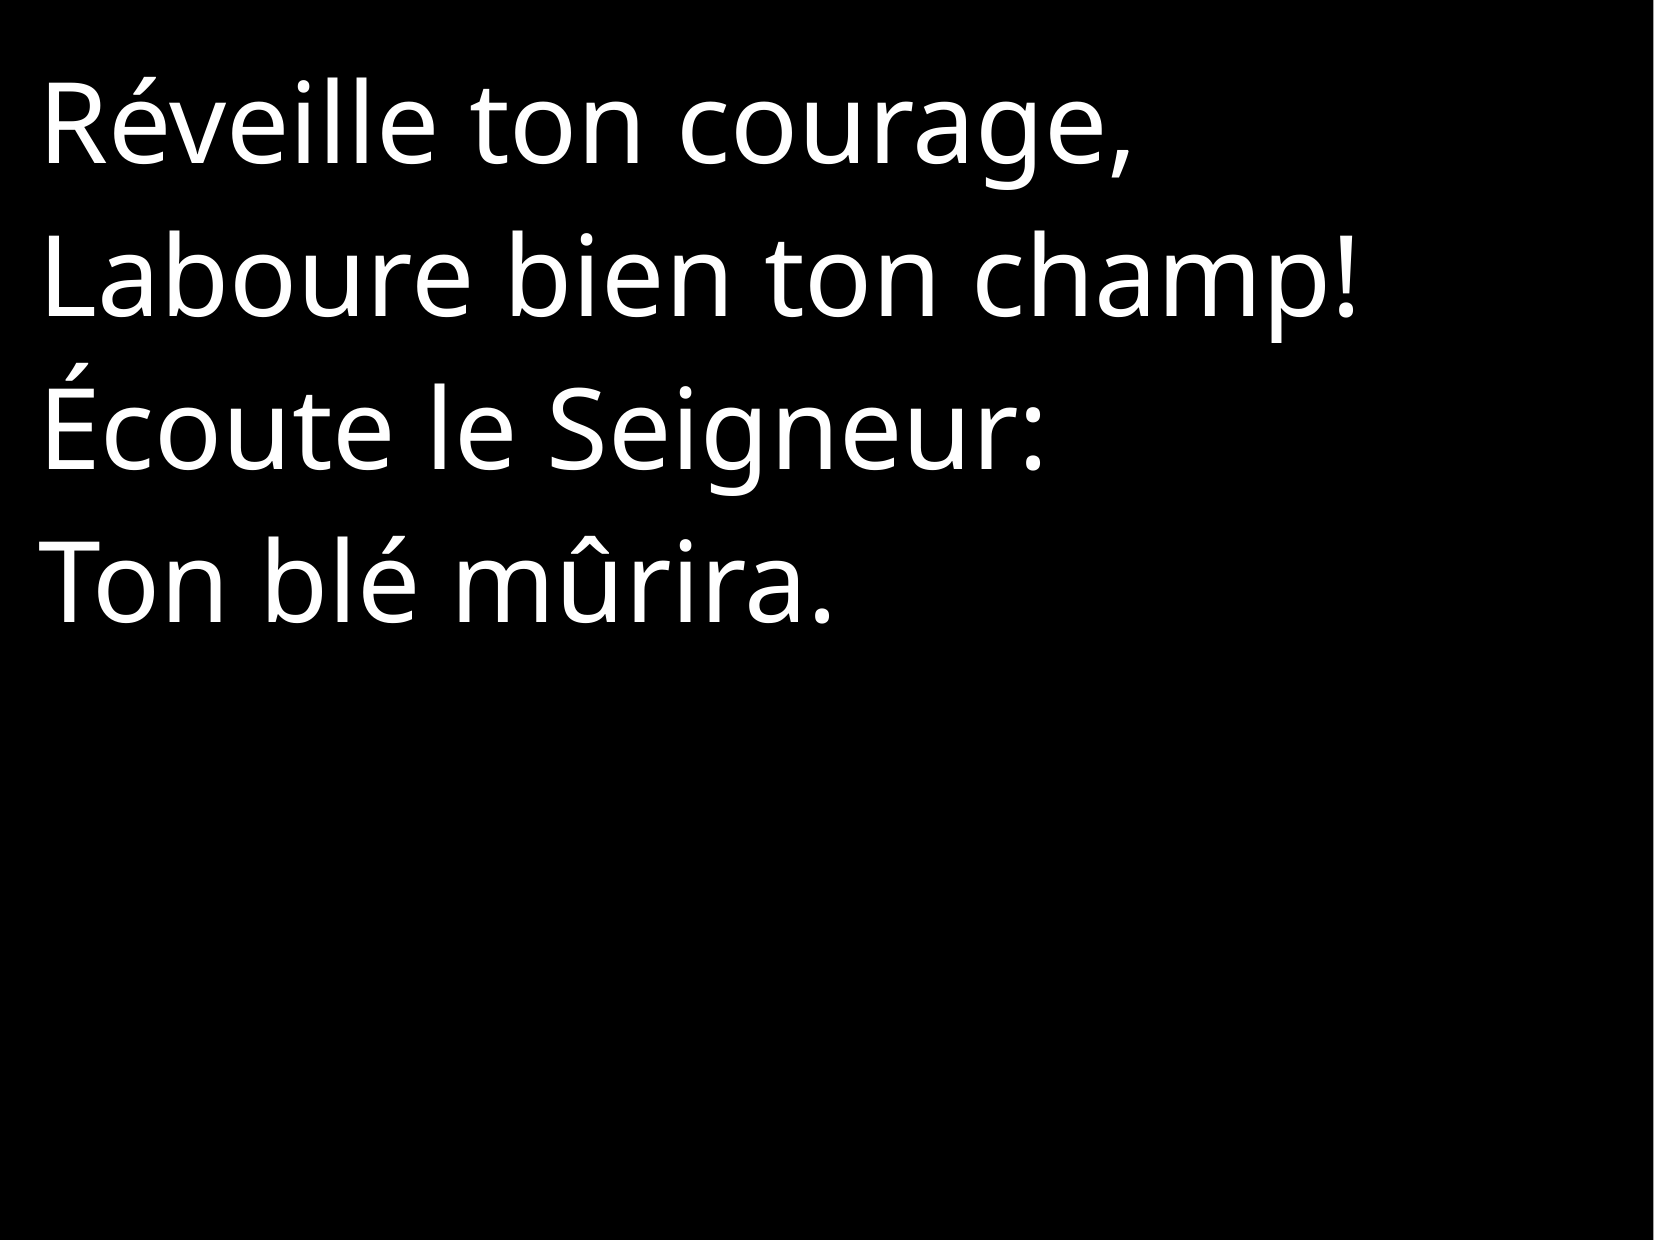

Réveille ton courage,
Laboure bien ton champ!
Écoute le Seigneur:
Ton blé mûrira.